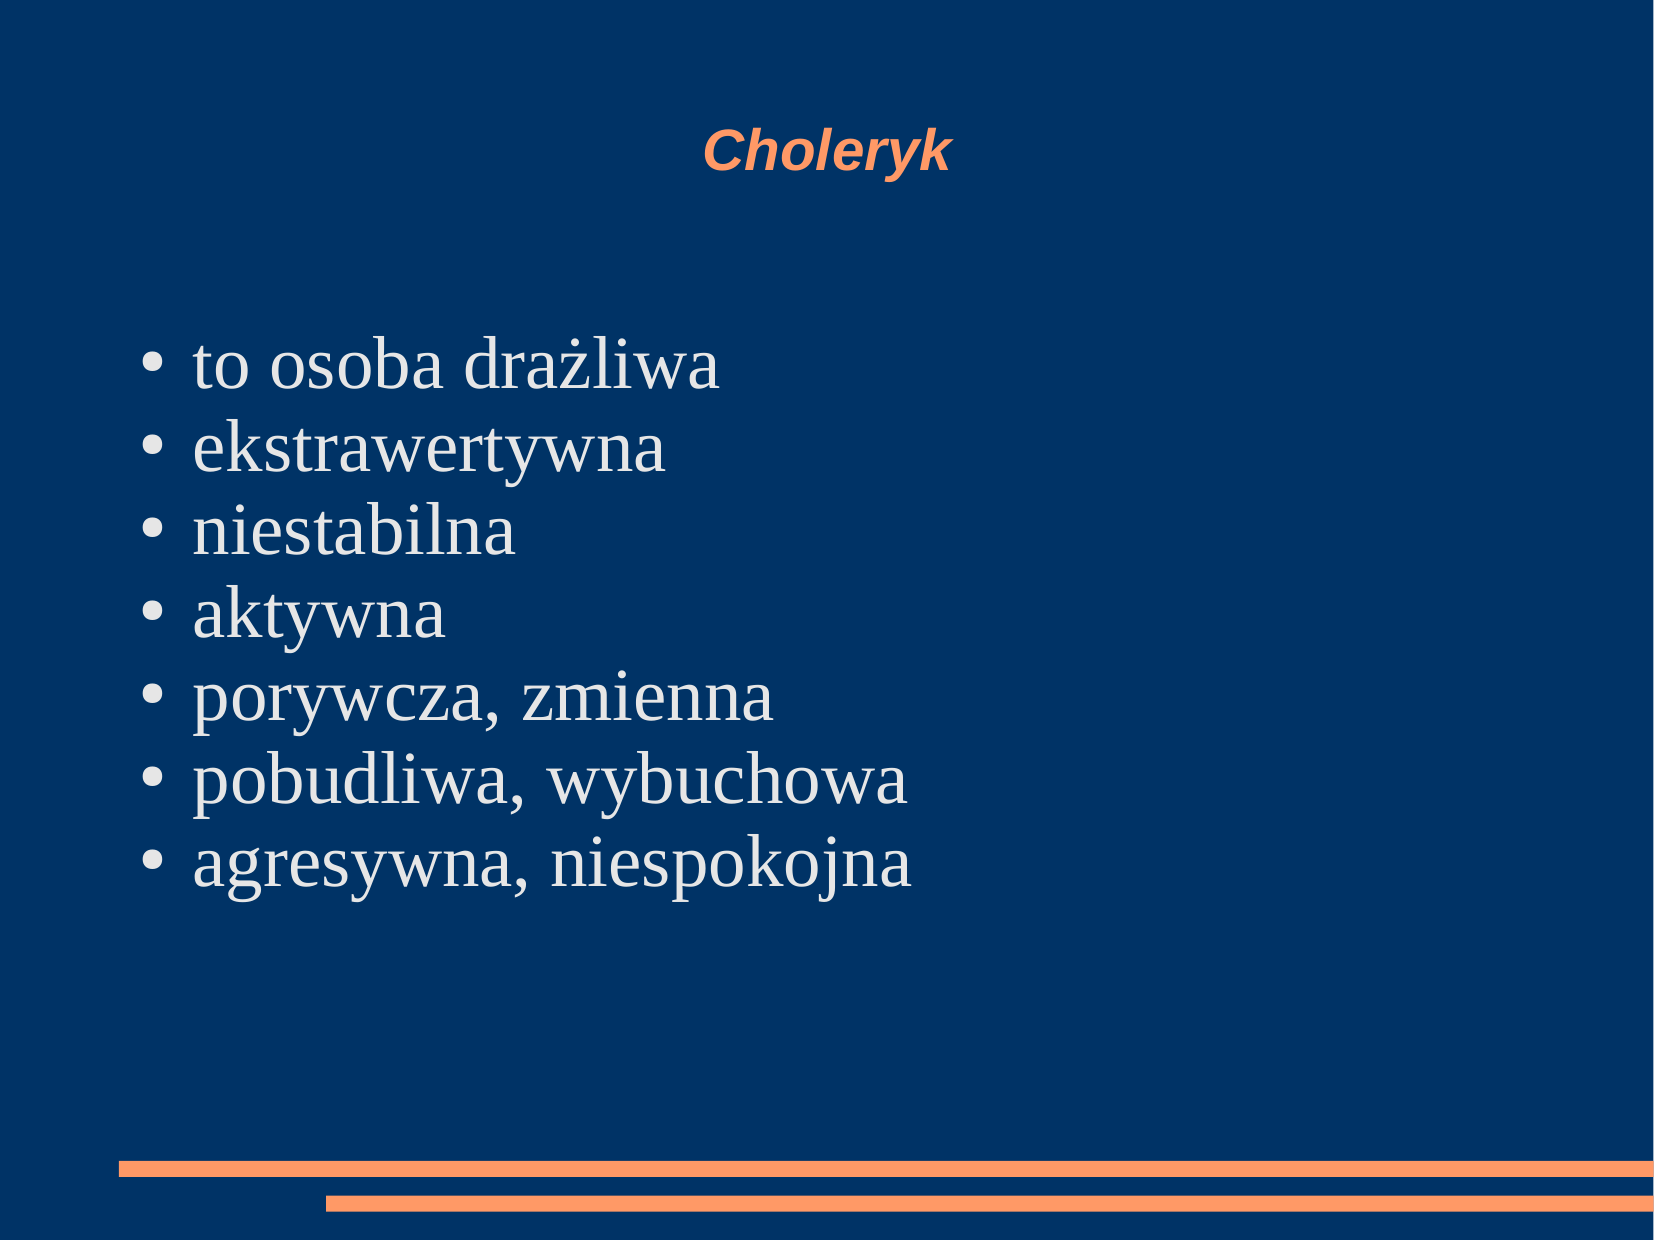

# Choleryk
to osoba drażliwa
ekstrawertywna
niestabilna
aktywna
porywcza, zmienna
pobudliwa, wybuchowa
agresywna, niespokojna